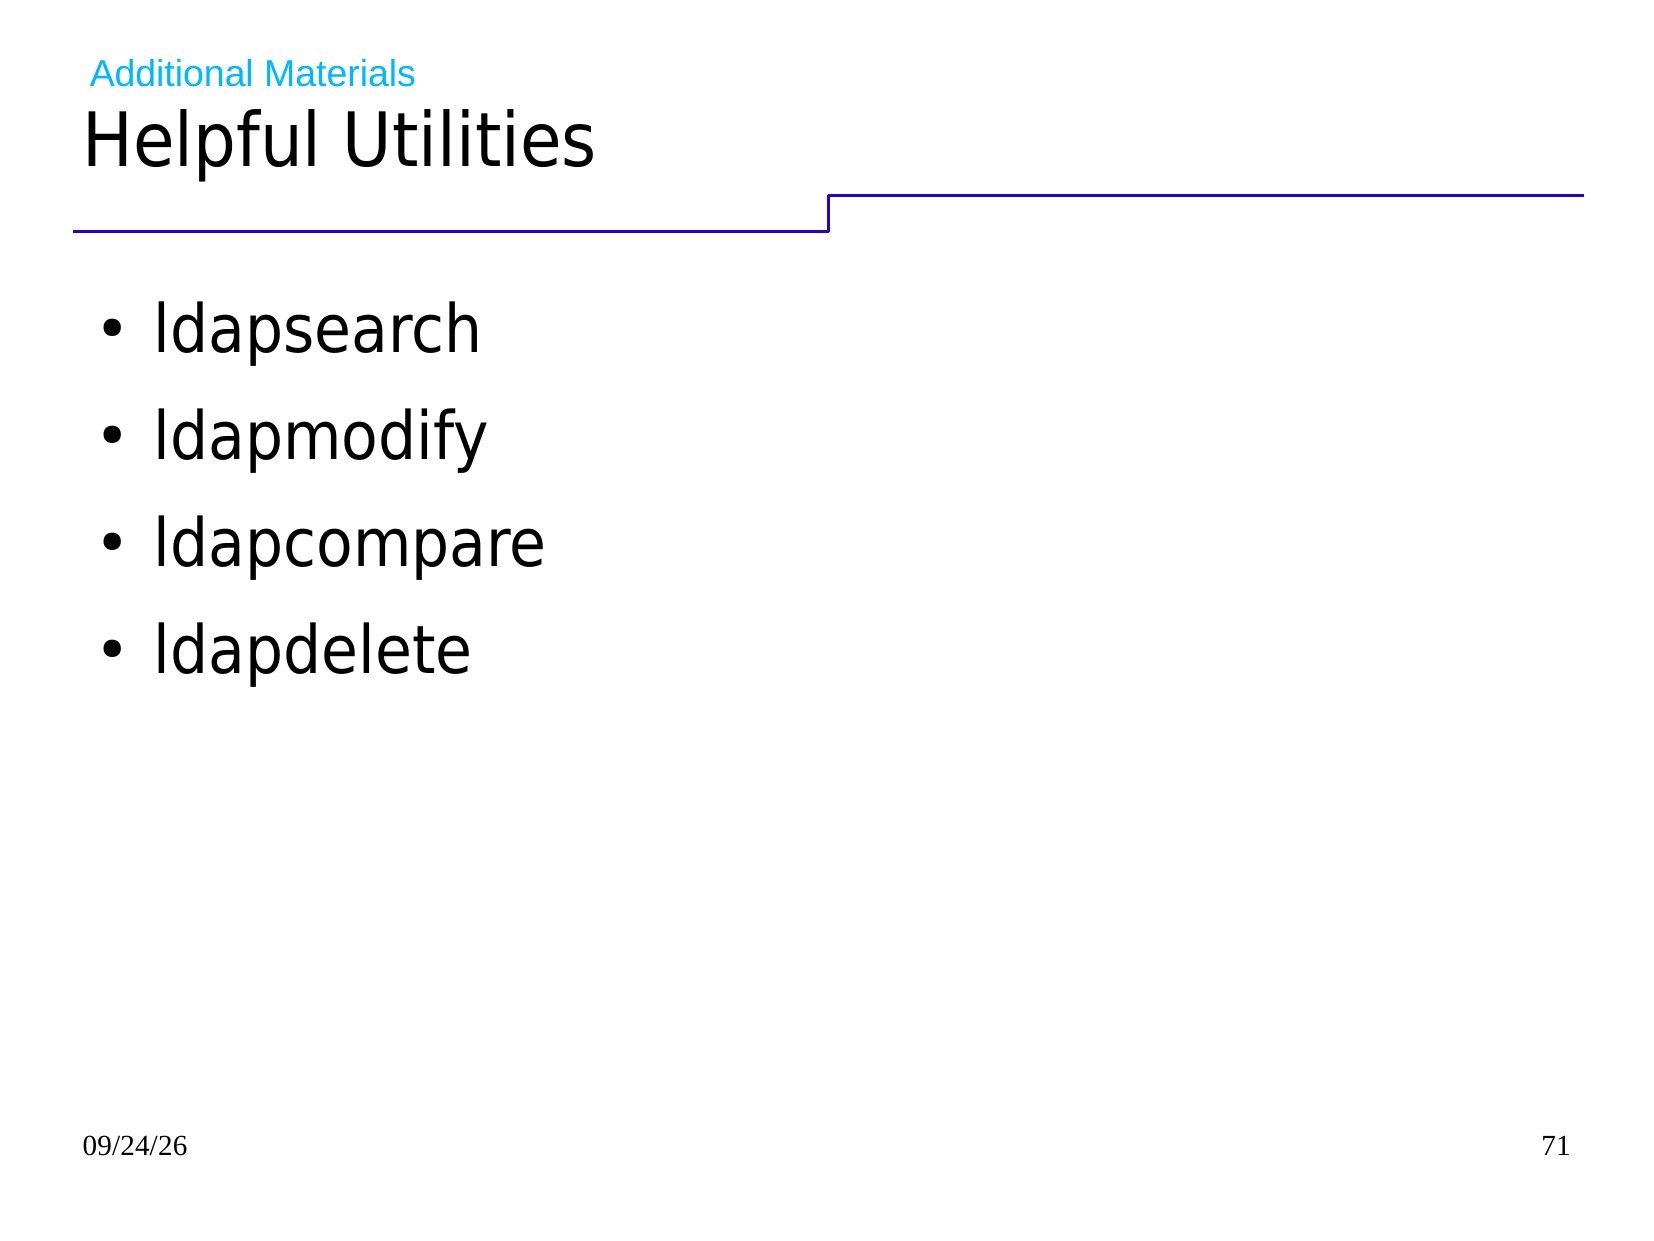

Additional Materials
# Helpful Utilities
ldapsearch
ldapmodify
ldapcompare
ldapdelete
71